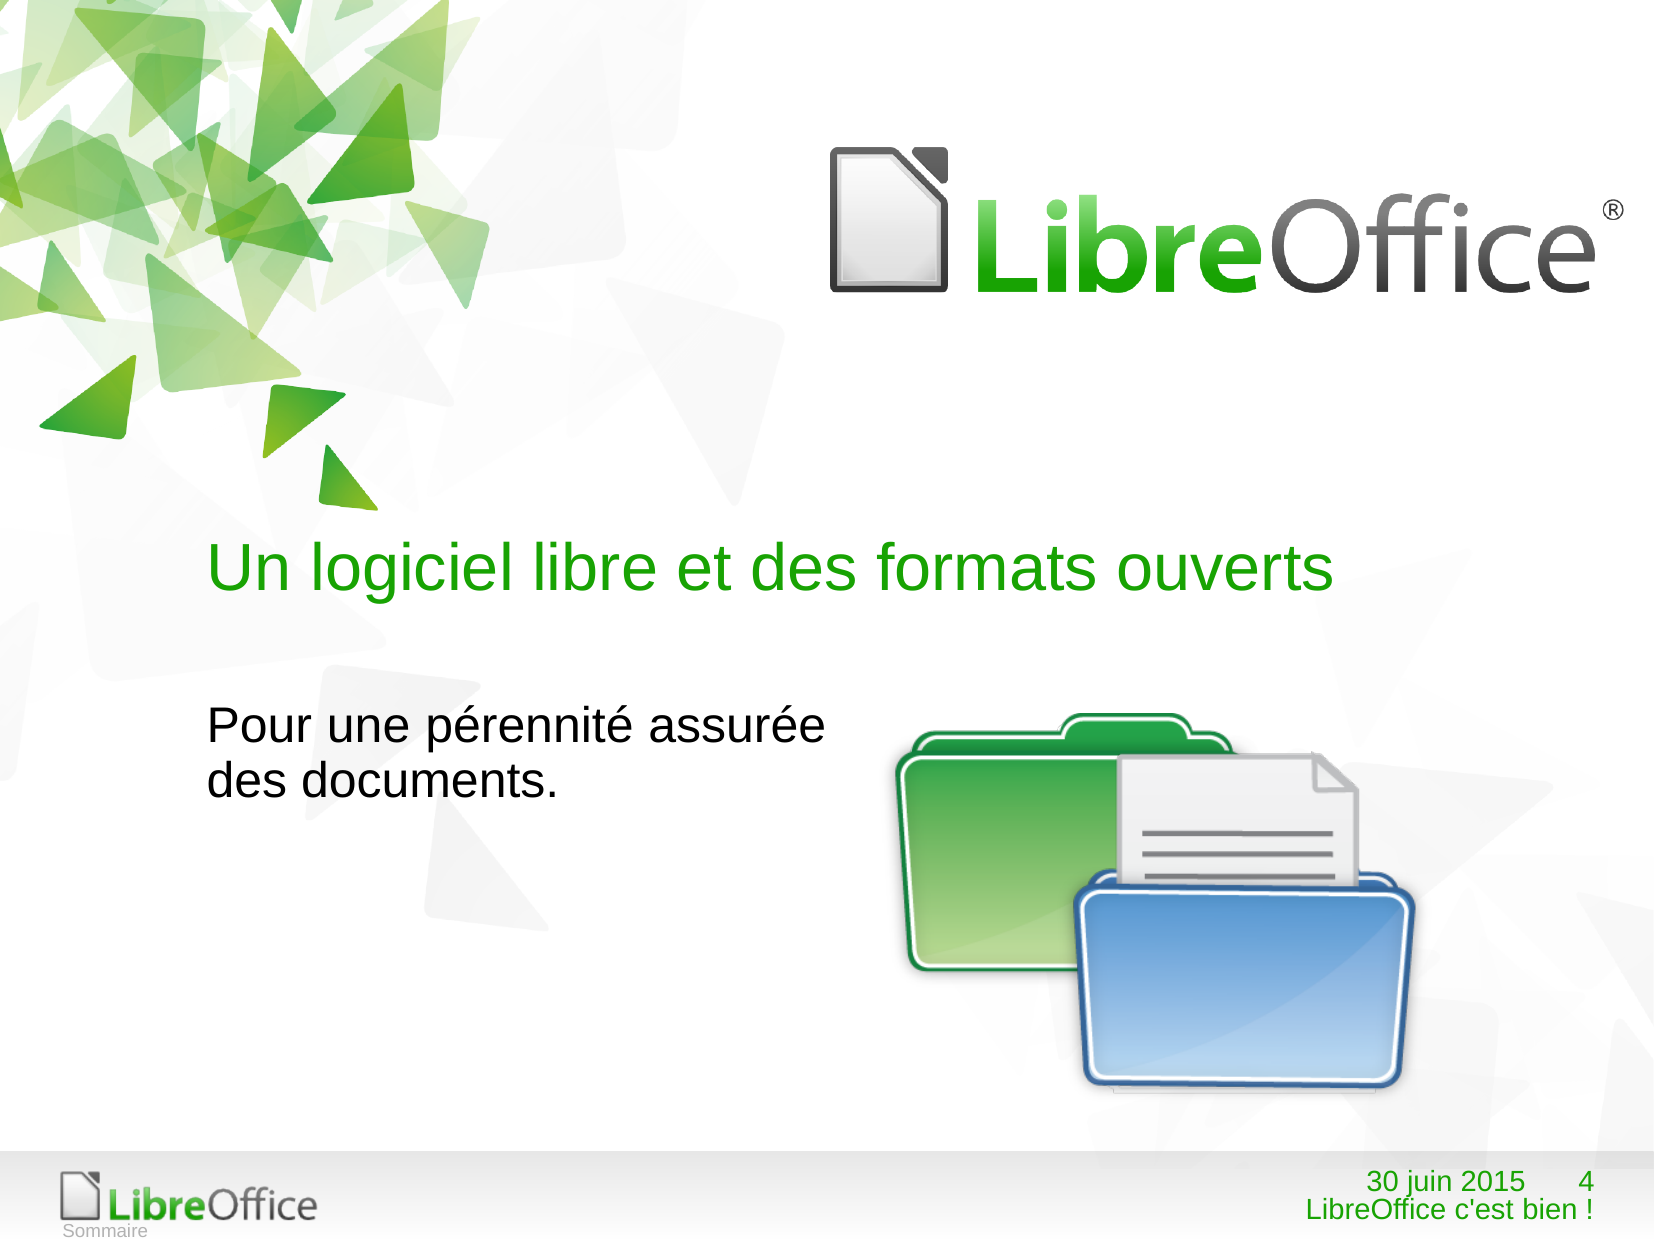

# Un logiciel libre et des formats ouverts
Pour une pérennité assurée des documents.
30 juin 2015
4
LibreOffice c'est bien !